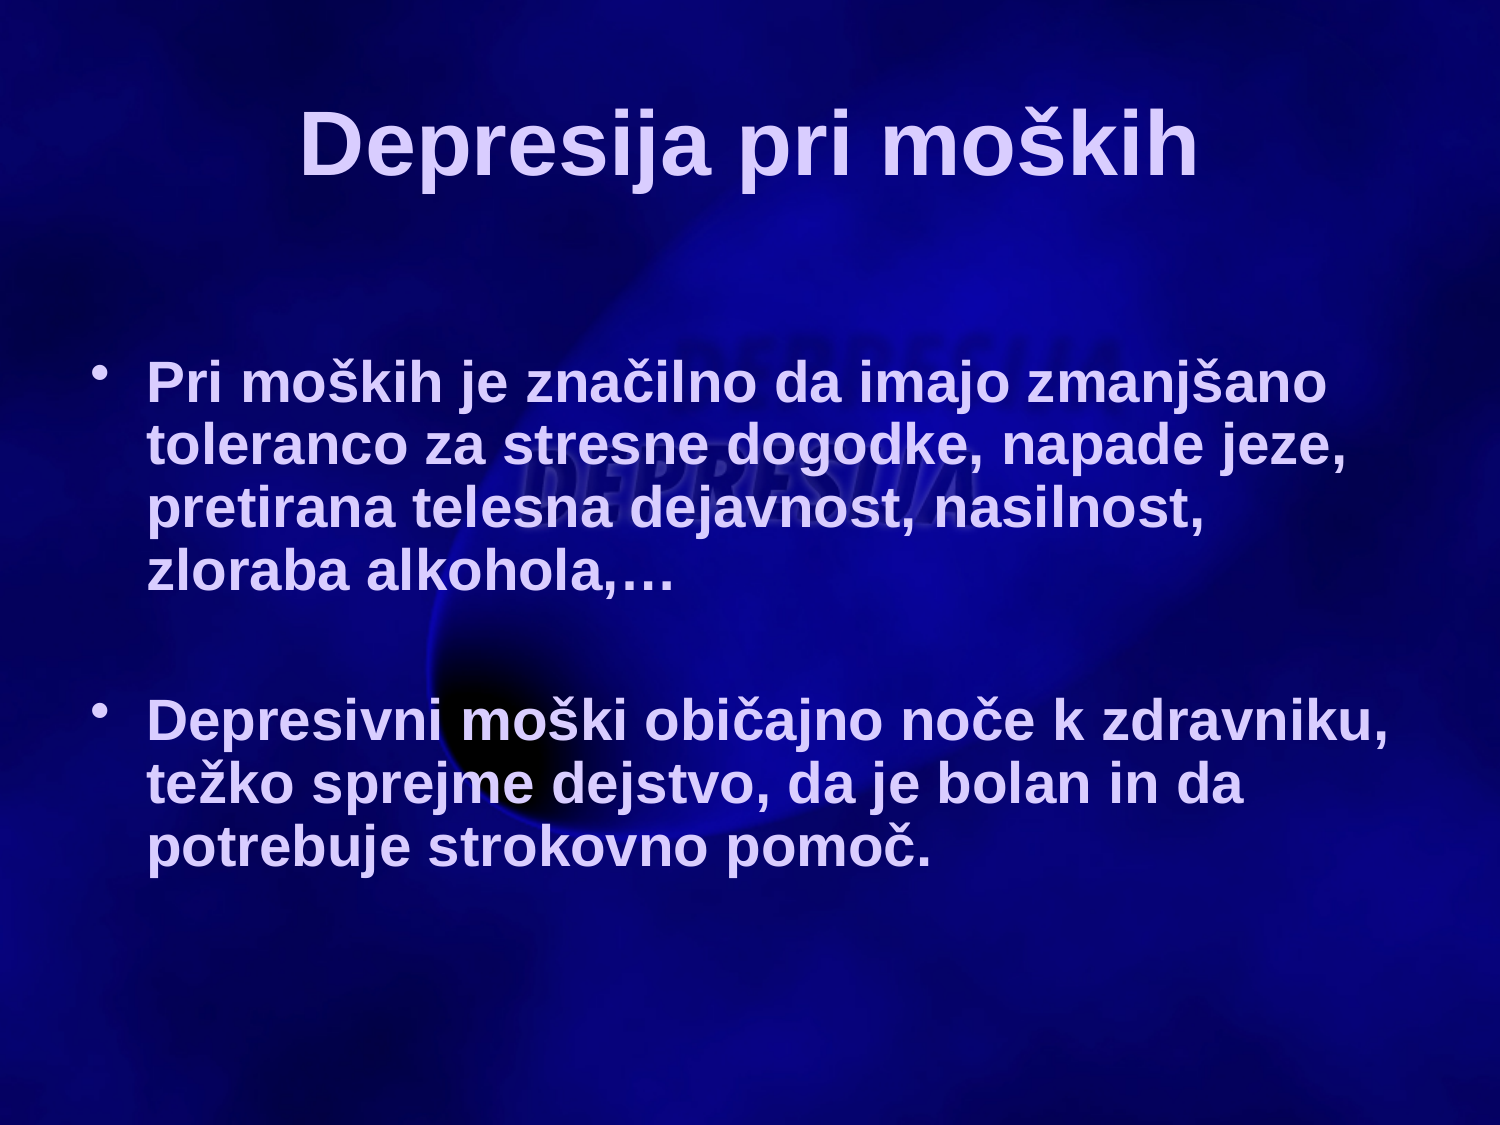

# Depresija pri moških
Pri moških je značilno da imajo zmanjšano toleranco za stresne dogodke, napade jeze, pretirana telesna dejavnost, nasilnost, zloraba alkohola,…
Depresivni moški običajno noče k zdravniku, težko sprejme dejstvo, da je bolan in da potrebuje strokovno pomoč.